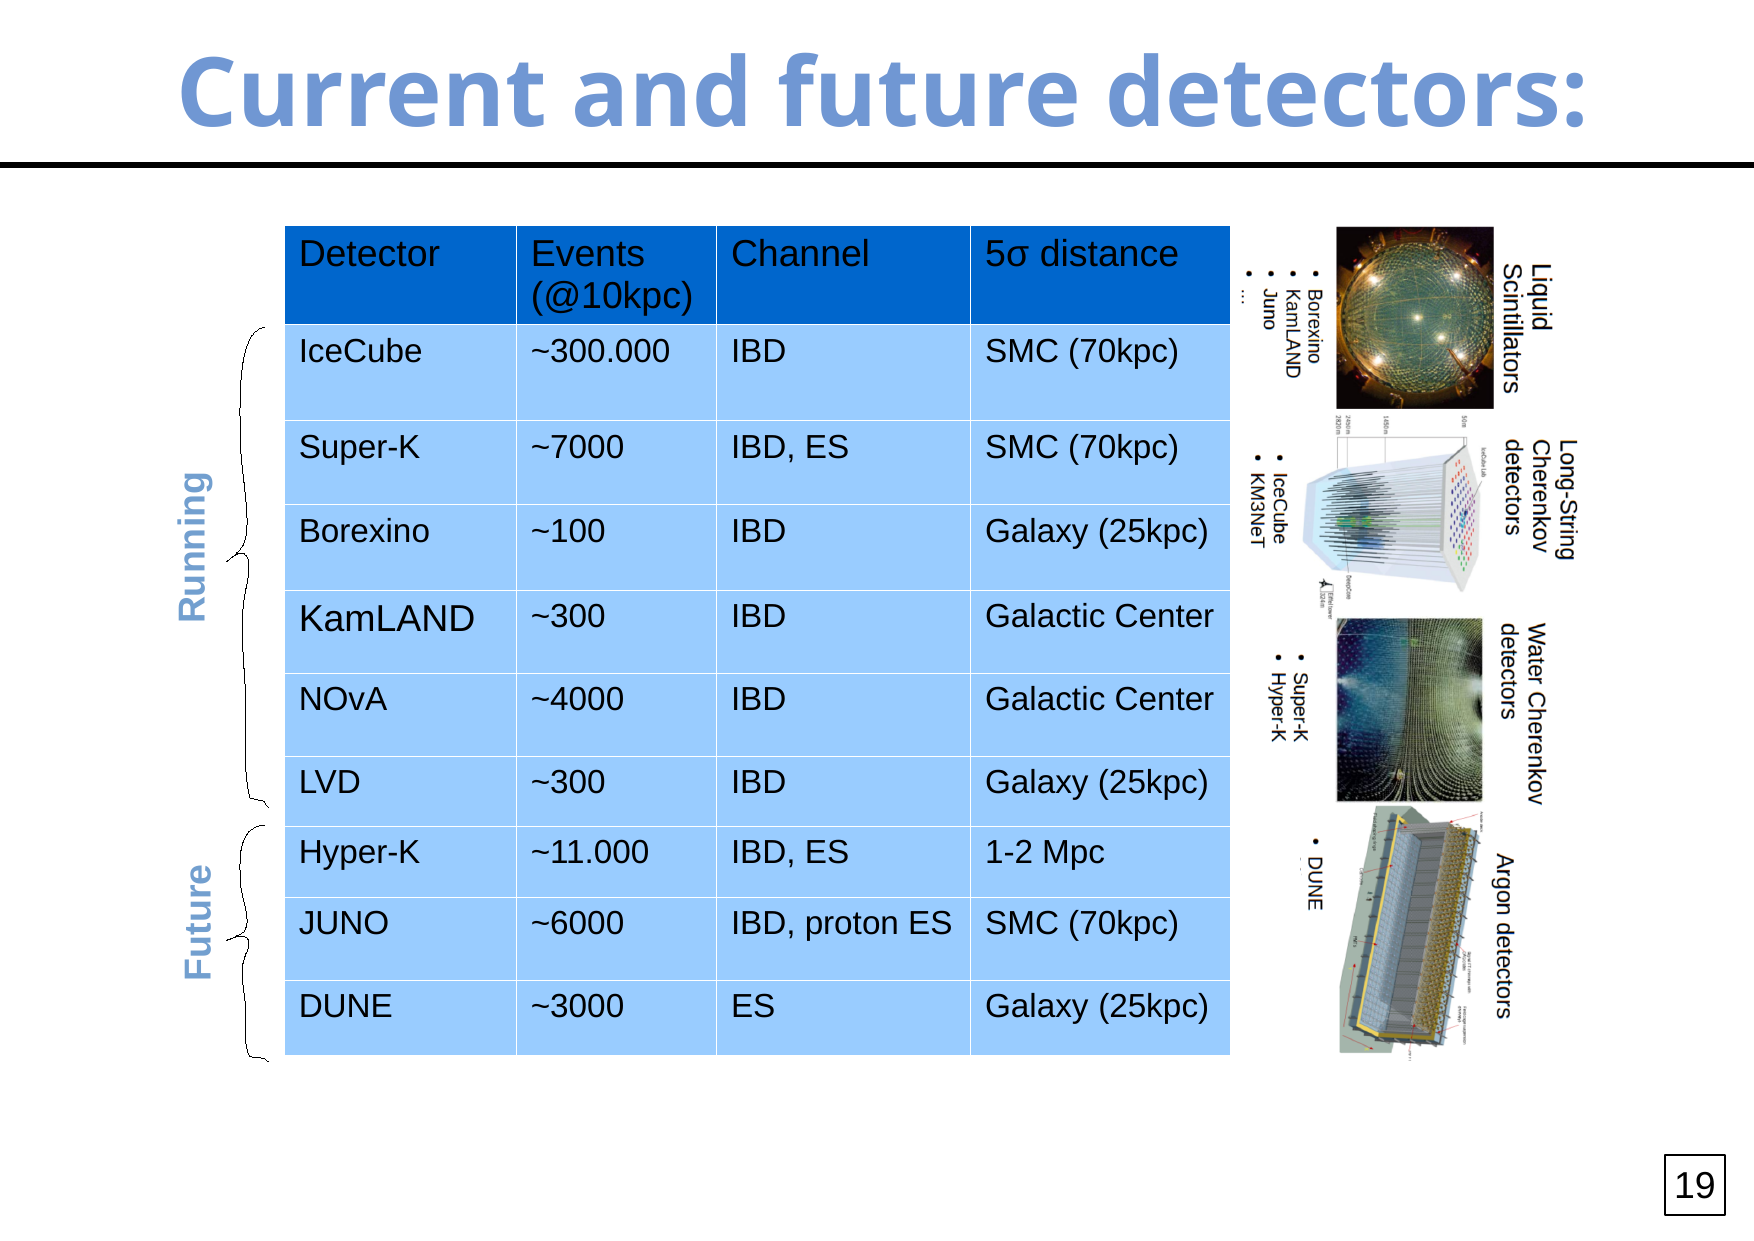

Current and future detectors:
| Detector | Events (@10kpc) | Channel | 5σ distance |
| --- | --- | --- | --- |
| IceCube | ~300.000 | IBD | SMC (70kpc) |
| Super-K | ~7000 | IBD, ES | SMC (70kpc) |
| Borexino | ~100 | IBD | Galaxy (25kpc) |
| KamLAND | ~300 | IBD | Galactic Center |
| NOvA | ~4000 | IBD | Galactic Center |
| LVD | ~300 | IBD | Galaxy (25kpc) |
| Hyper-K | ~11.000 | IBD, ES | 1-2 Mpc |
| JUNO | ~6000 | IBD, proton ES | SMC (70kpc) |
| DUNE | ~3000 | ES | Galaxy (25kpc) |
Running
Future
19